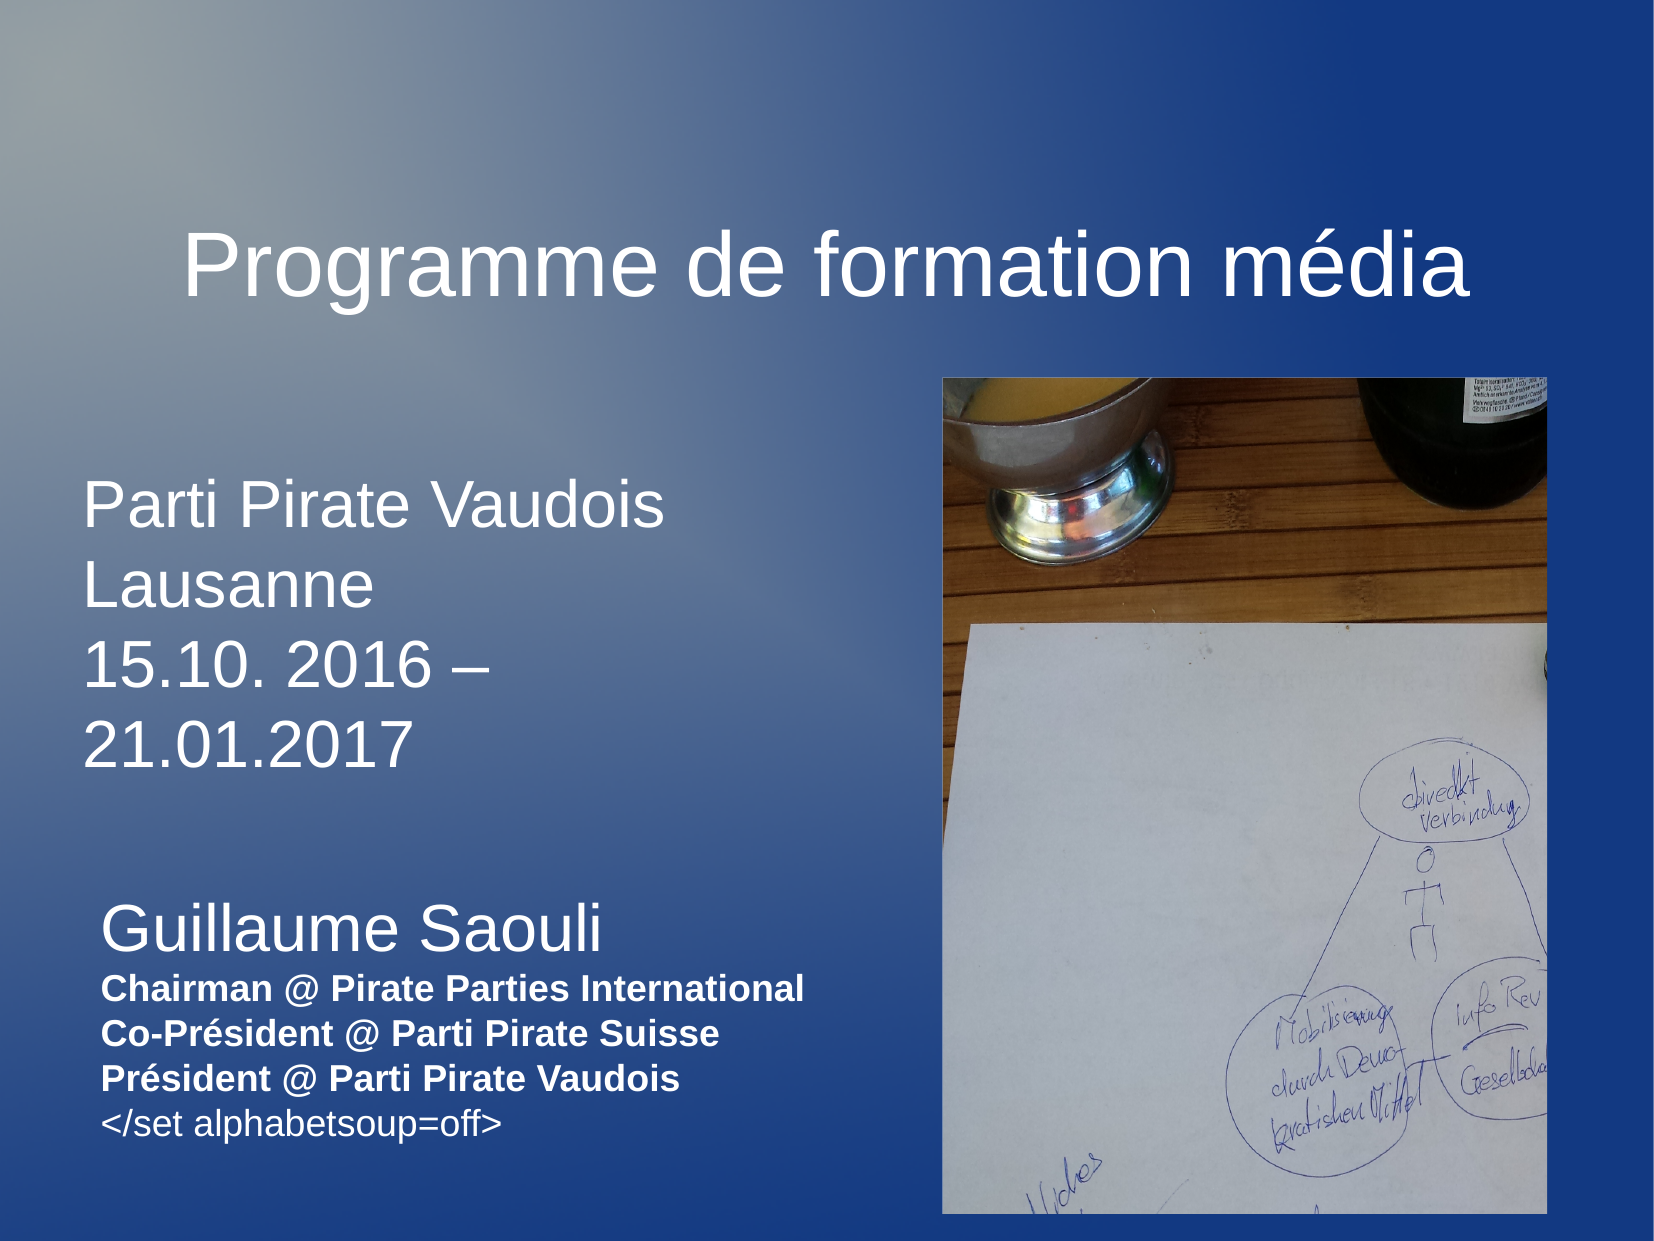

Programme de formation média
Parti Pirate Vaudois Lausanne
15.10. 2016 – 21.01.2017
Guillaume Saouli
Chairman @ Pirate Parties International Co-Président @ Parti Pirate Suisse Président @ Parti Pirate Vaudois
</set alphabetsoup=off>